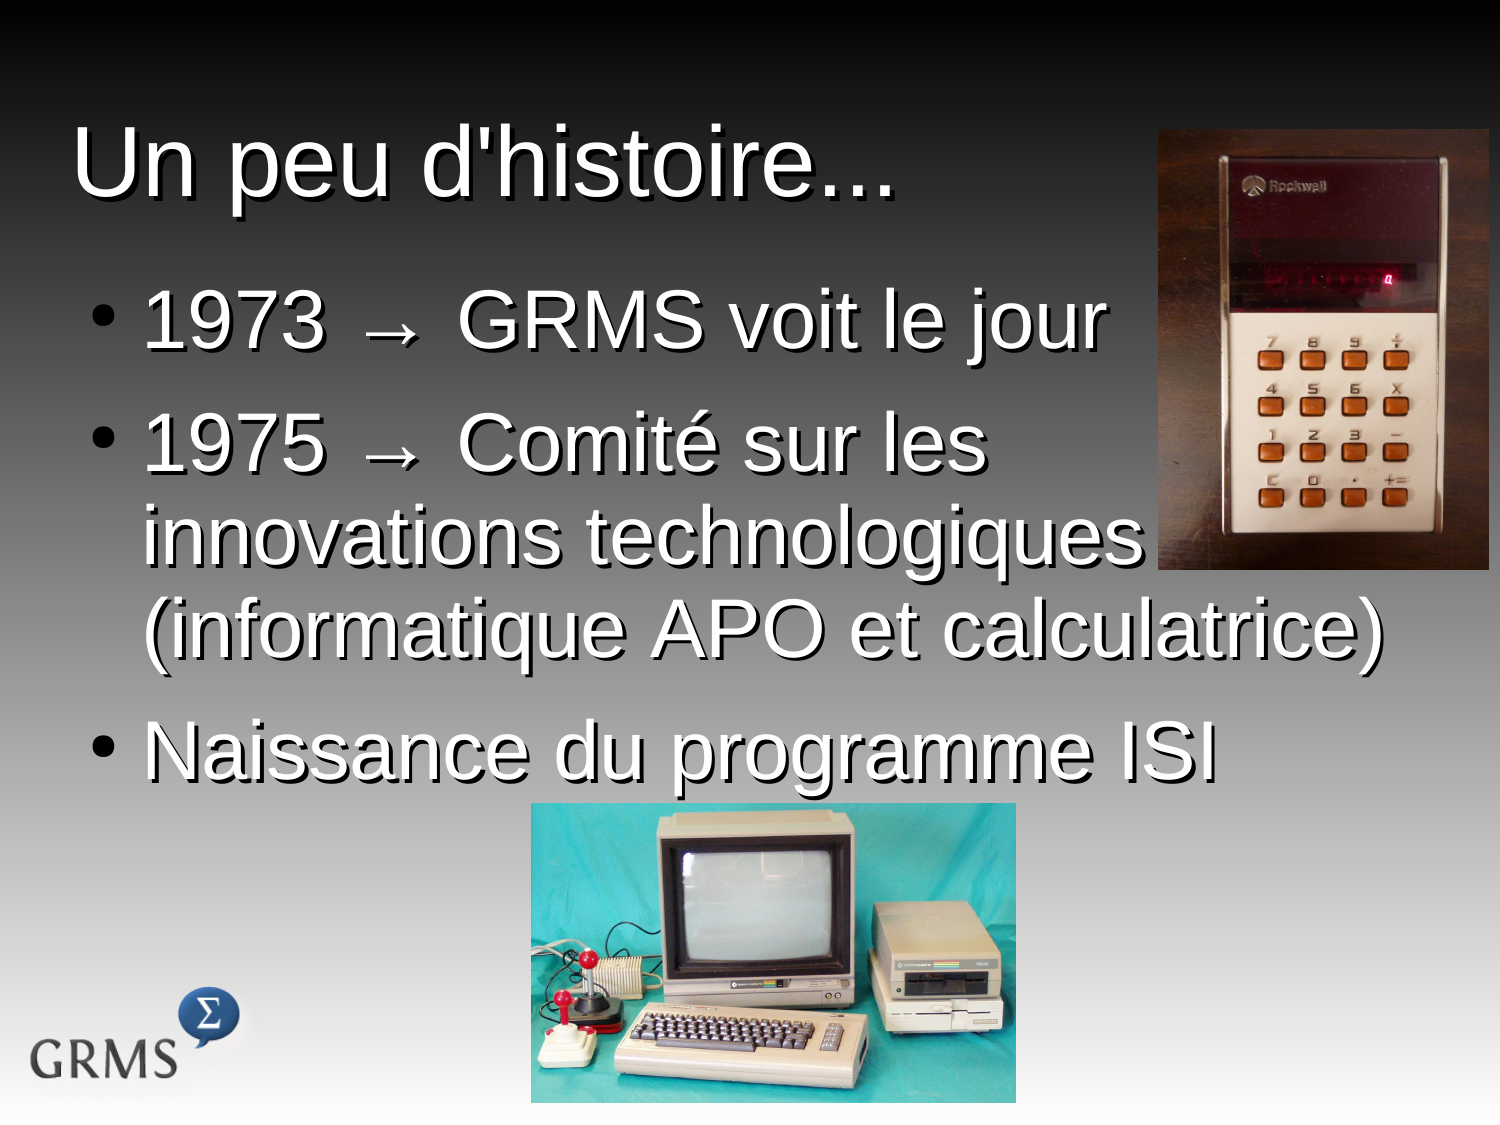

# Un peu d'histoire...
1973 → GRMS voit le jour
1975 → Comité sur les innovations technologiques (informatique APO et calculatrice)
Naissance du programme ISI